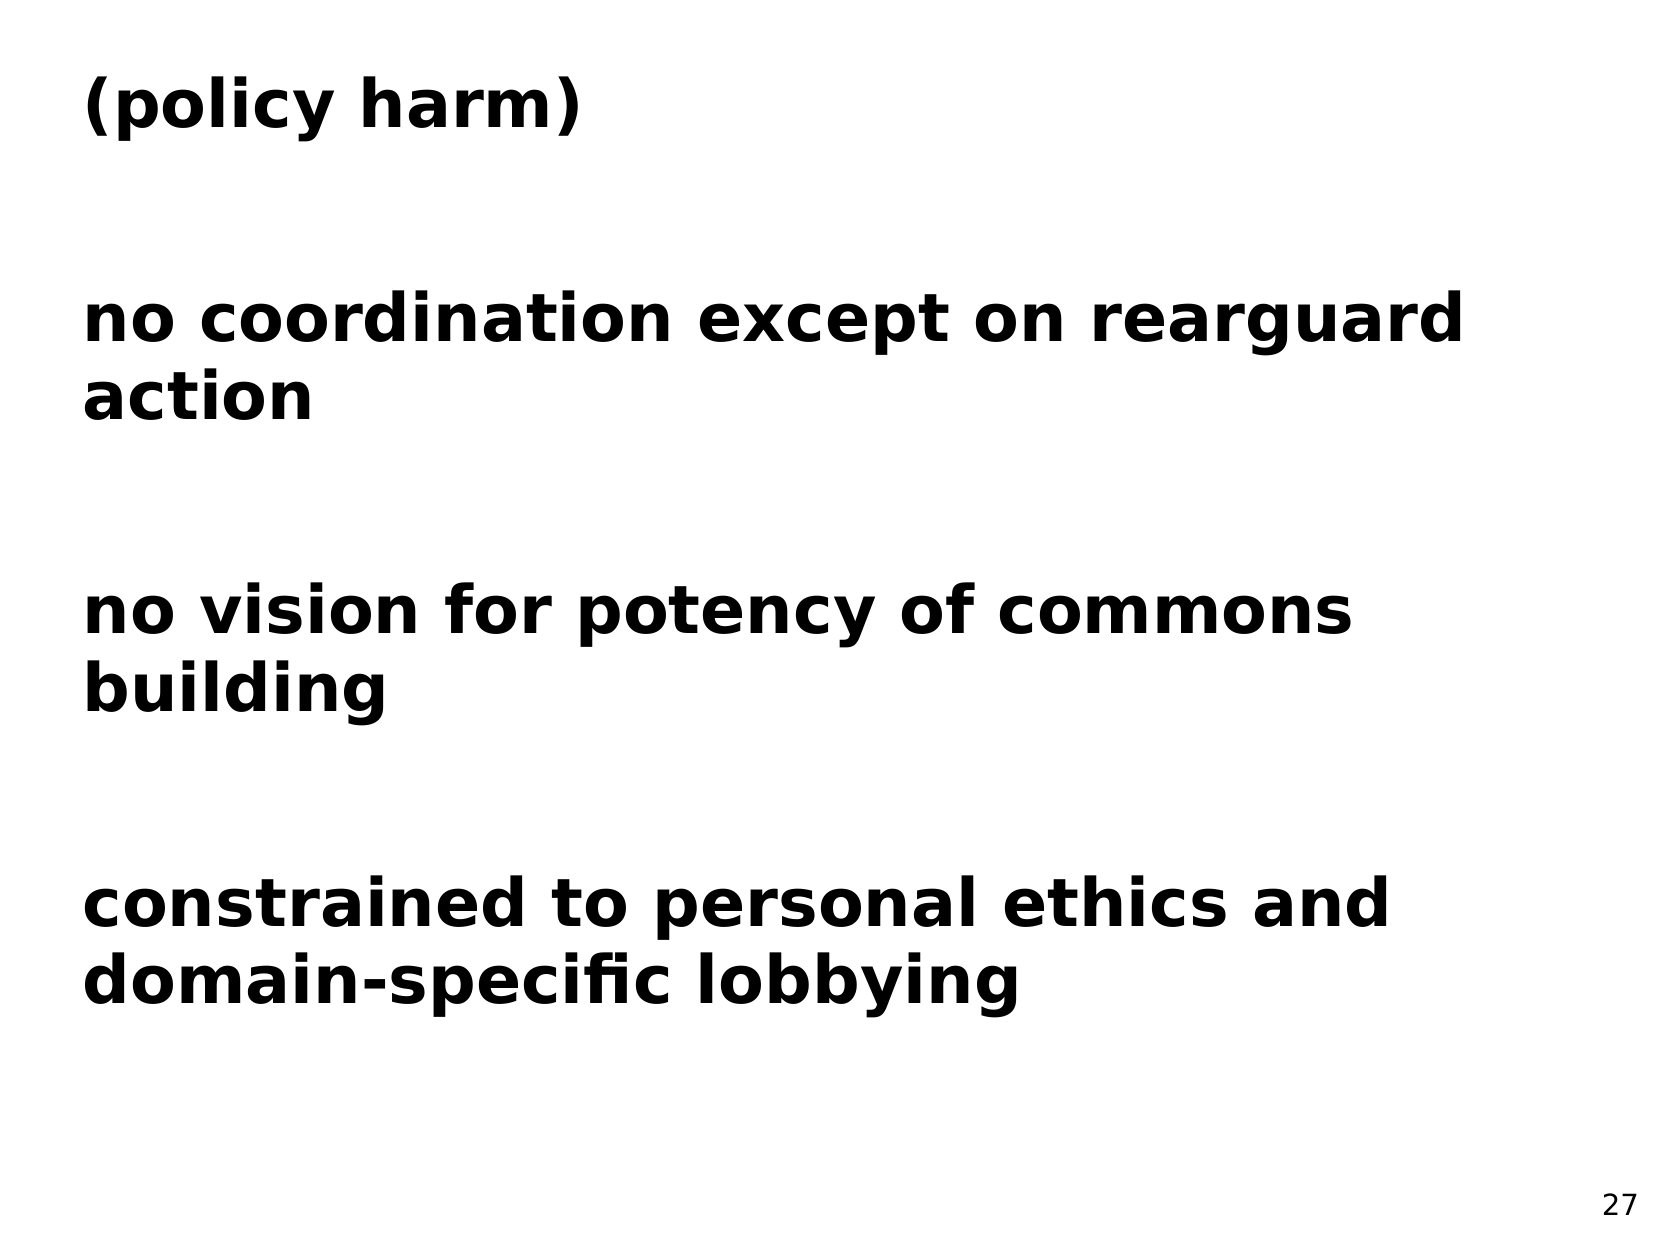

# (policy harm)
no coordination except on rearguard action
no vision for potency of commons building
constrained to personal ethics and domain-specific lobbying